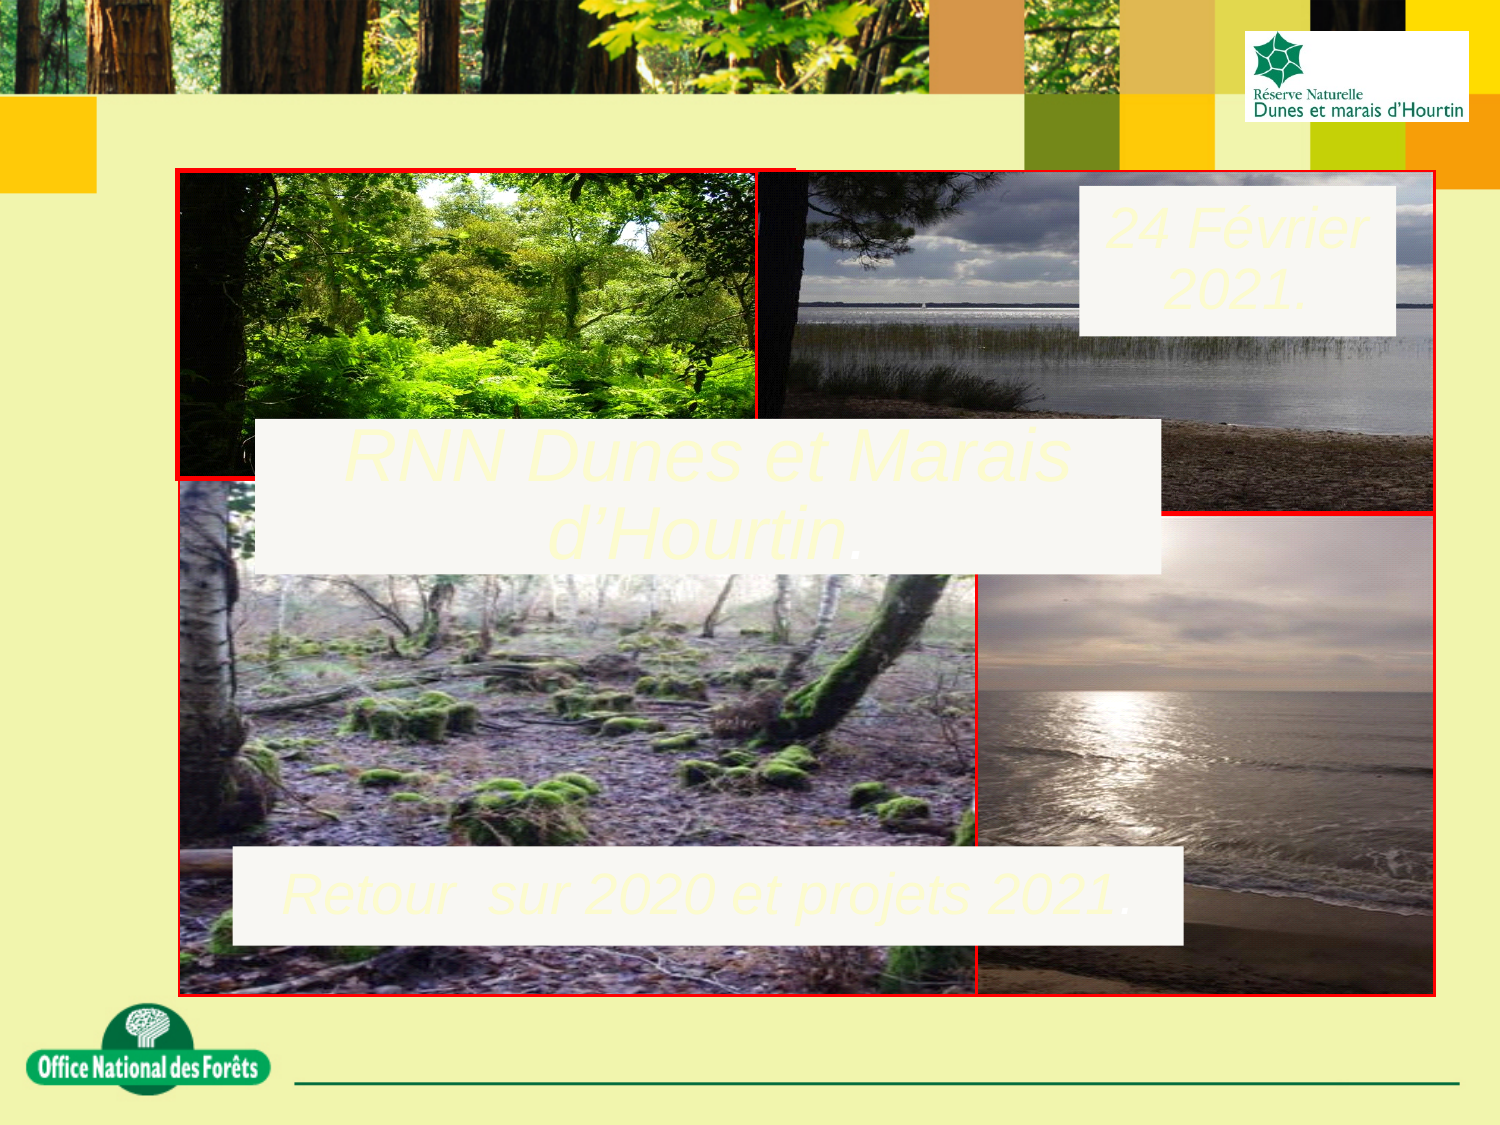

24 Février 2021.
RNN Dunes et Marais d’Hourtin.
Retour sur 2020 et projets 2021.